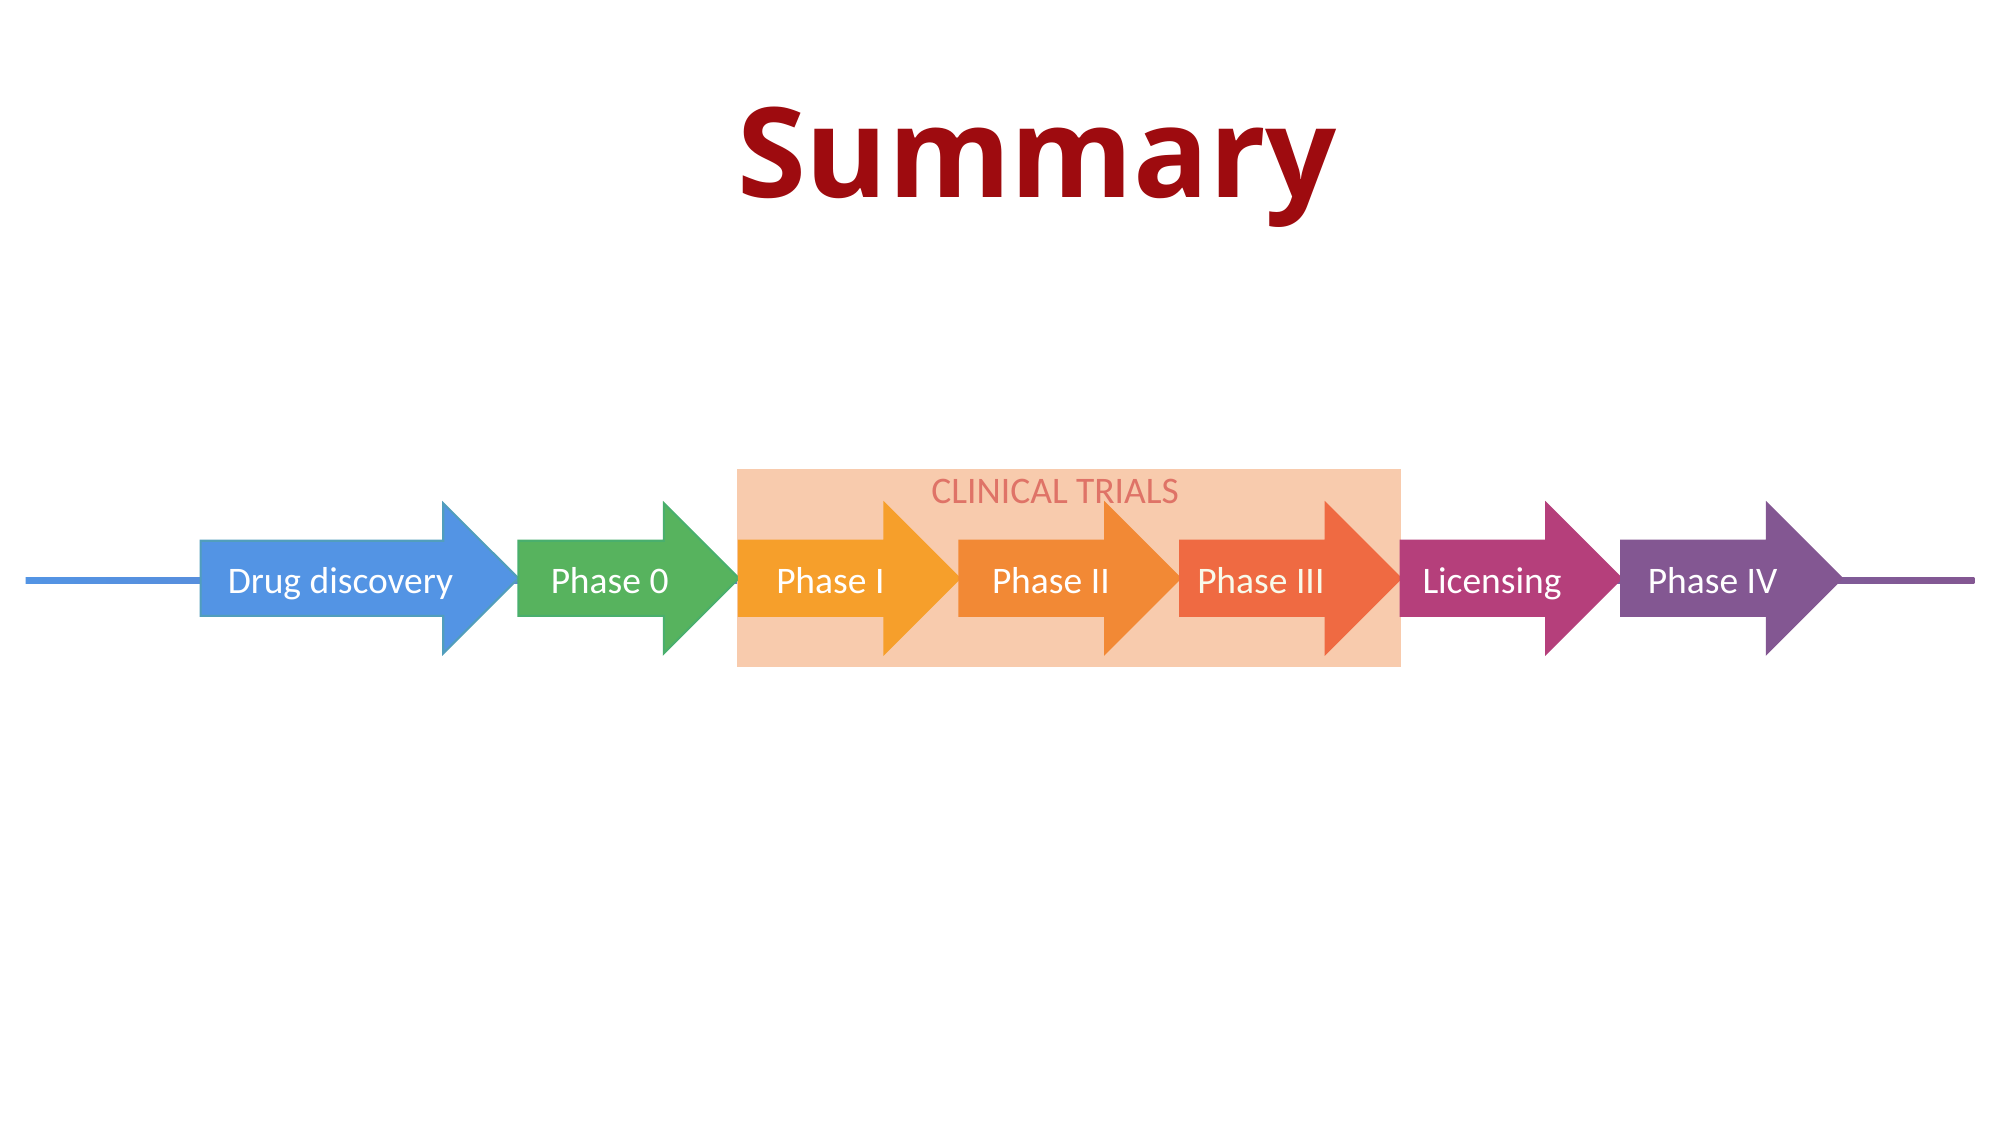

Summary
CLINICAL TRIALS
Drug discovery
Phase 0
Phase I
Phase II
Licensing
Phase IV
Phase III